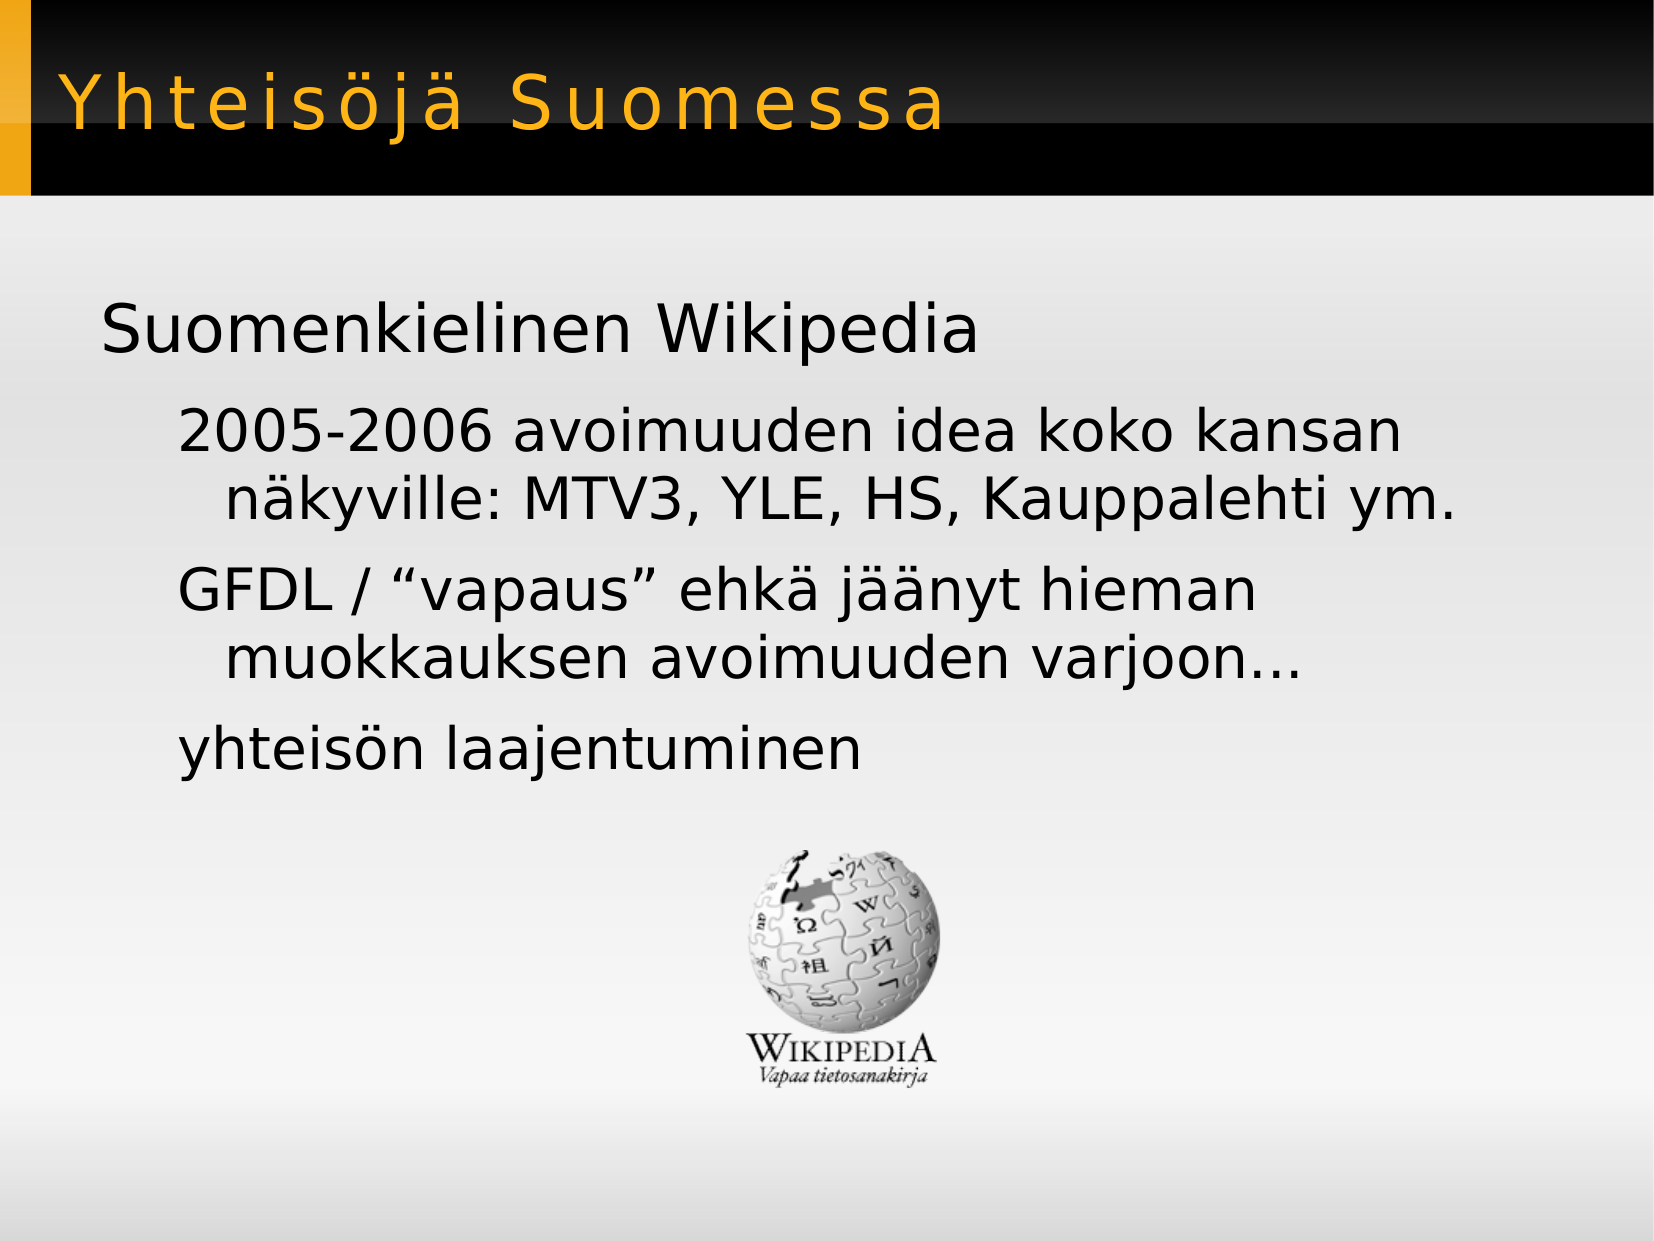

# Yhteisöjä Suomessa
Suomenkielinen Wikipedia
2005-2006 avoimuuden idea koko kansan näkyville: MTV3, YLE, HS, Kauppalehti ym.
GFDL / “vapaus” ehkä jäänyt hieman muokkauksen avoimuuden varjoon...
yhteisön laajentuminen